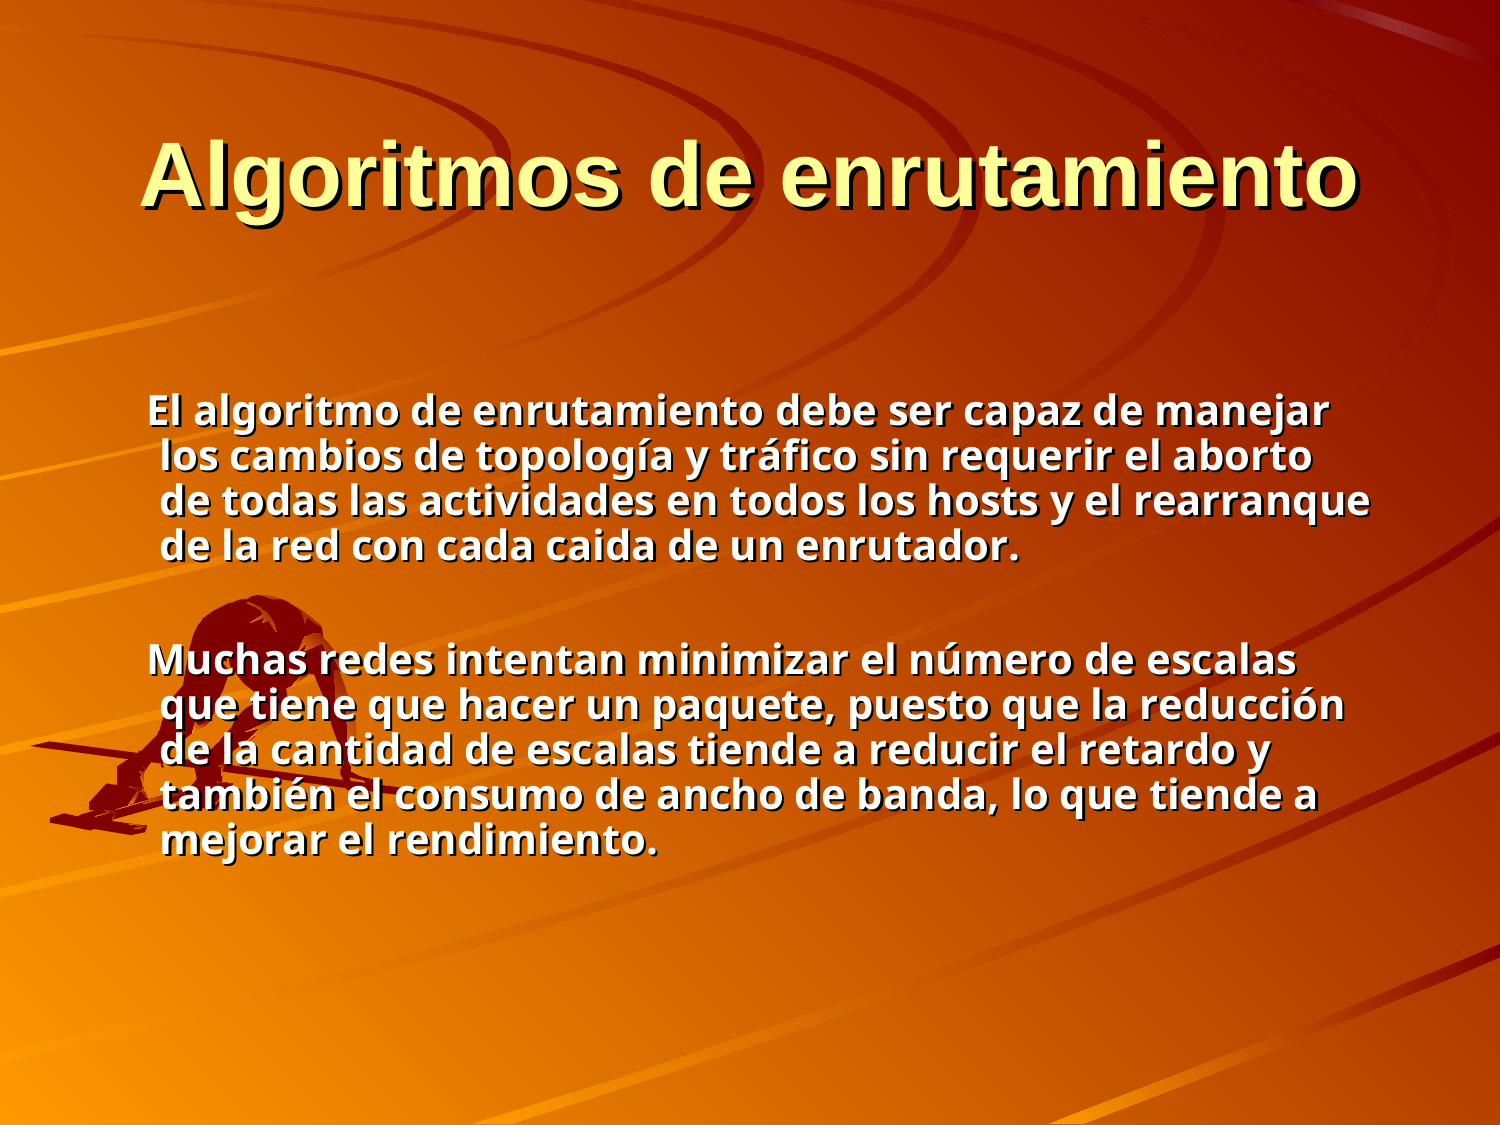

# Algoritmos de enrutamiento
 El algoritmo de enrutamiento debe ser capaz de manejar los cambios de topología y tráfico sin requerir el aborto de todas las actividades en todos los hosts y el rearranque de la red con cada caida de un enrutador.
 Muchas redes intentan minimizar el número de escalas que tiene que hacer un paquete, puesto que la reducción de la cantidad de escalas tiende a reducir el retardo y también el consumo de ancho de banda, lo que tiende a mejorar el rendimiento.